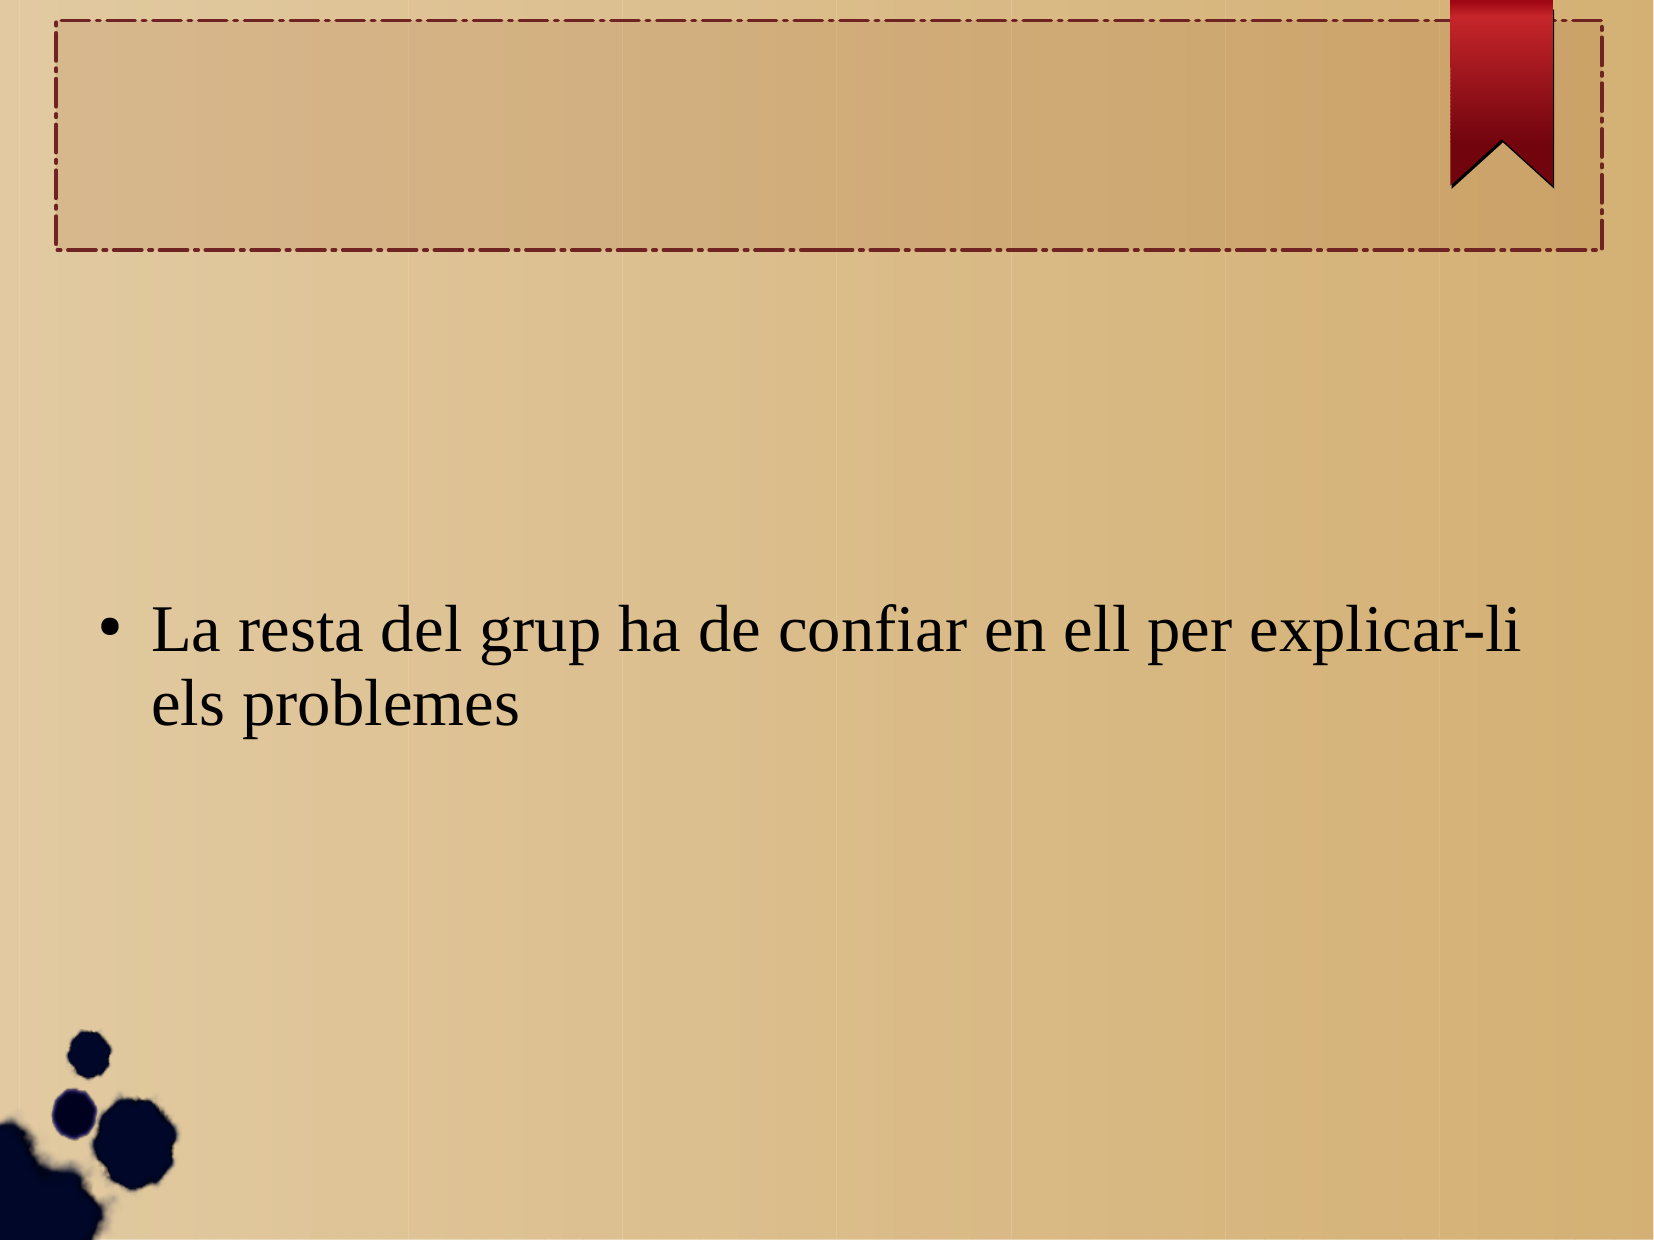

#
La resta del grup ha de confiar en ell per explicar-li els problemes